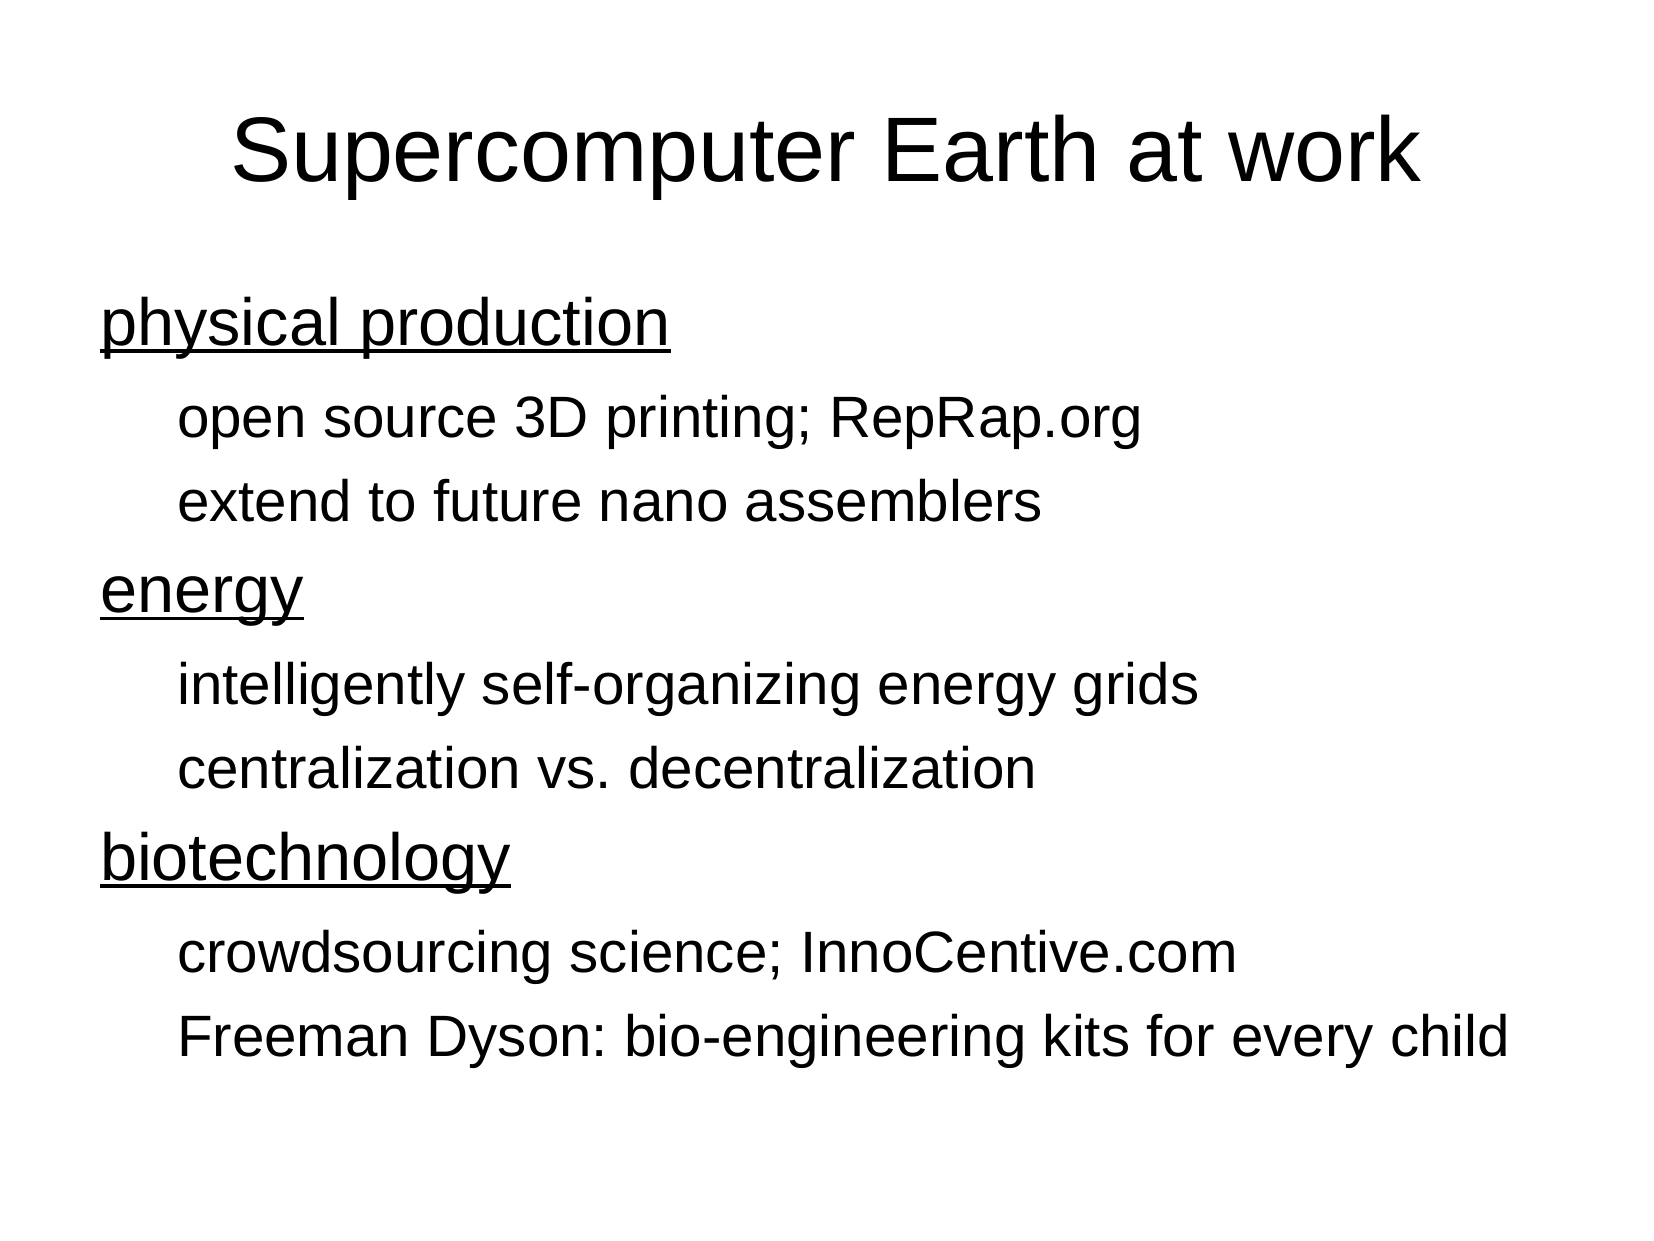

# Supercomputer Earth at work
physical production
open source 3D printing; RepRap.org
extend to future nano assemblers
energy
intelligently self-organizing energy grids
centralization vs. decentralization
biotechnology
crowdsourcing science; InnoCentive.com
Freeman Dyson: bio-engineering kits for every child